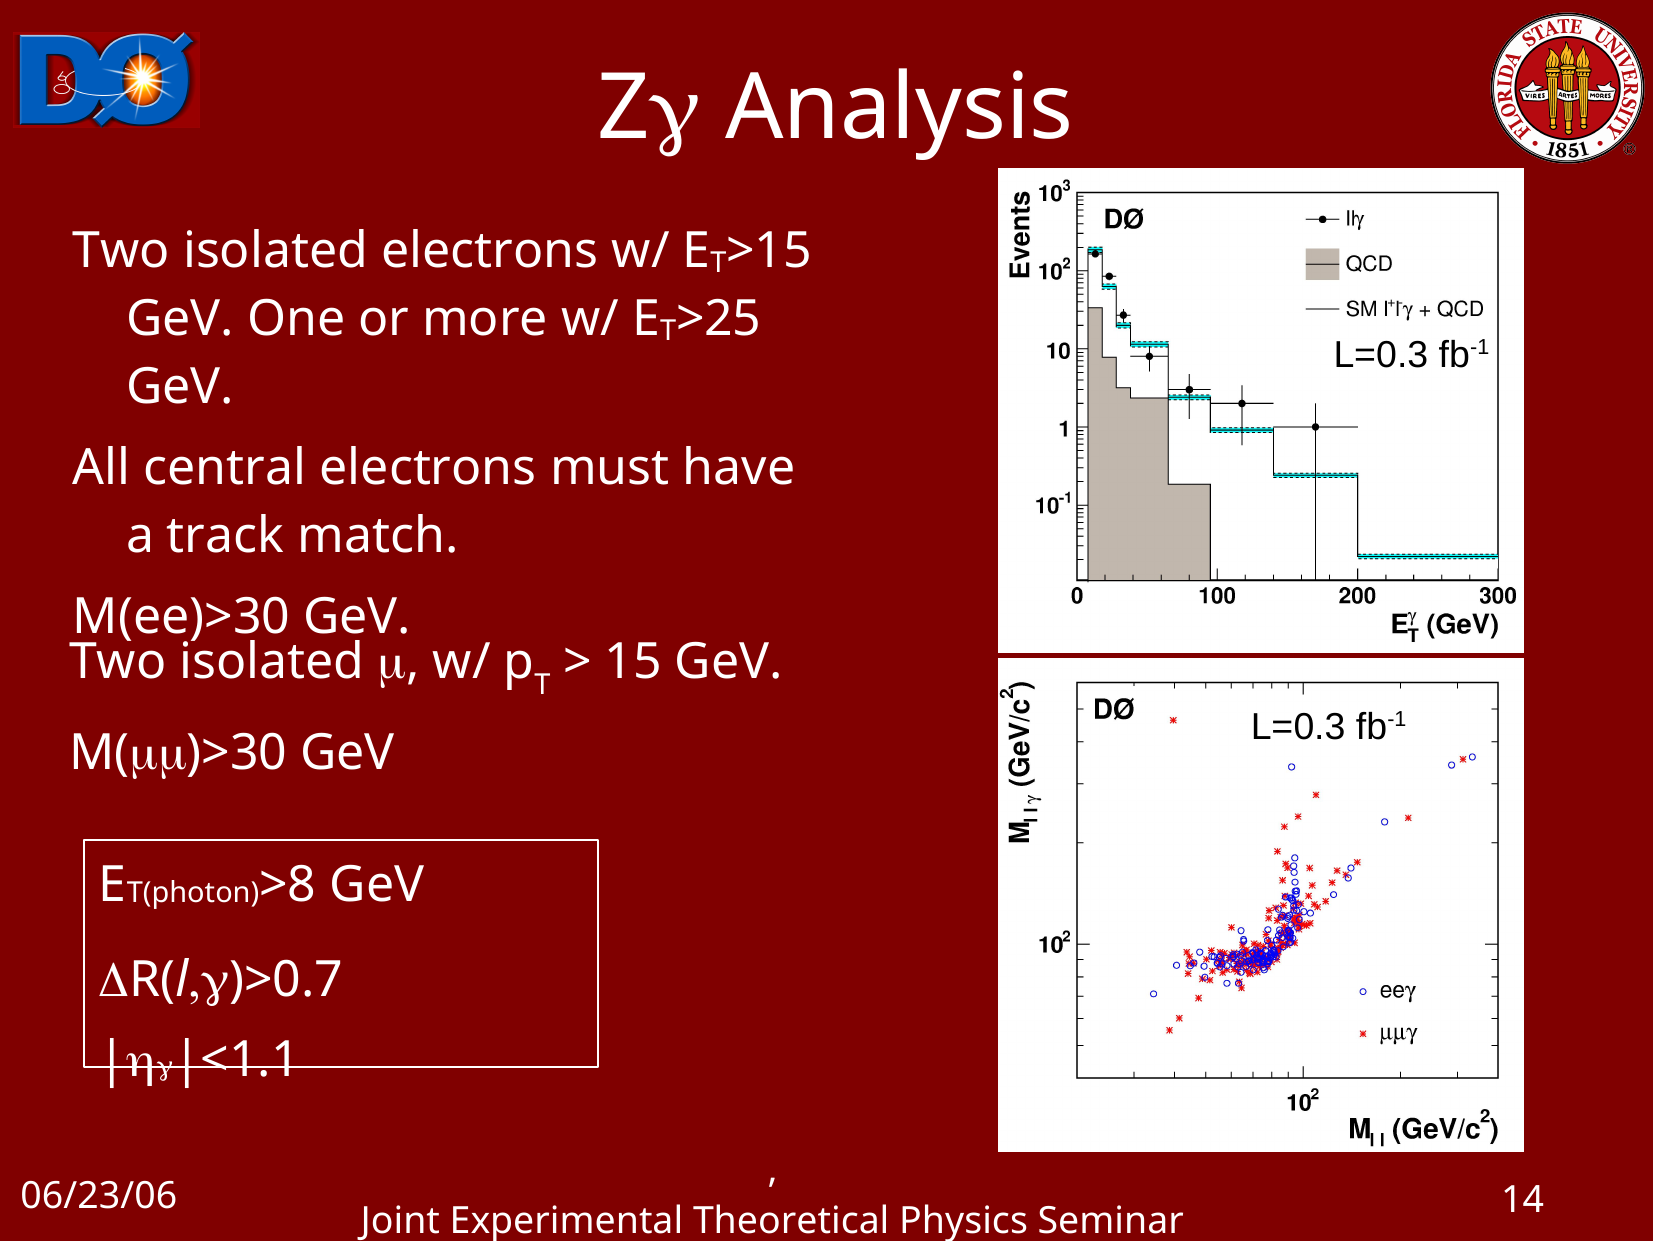

# Zg Analysis
L=0.3 fb-1
L=0.3 fb-1
Two isolated electrons w/ ET>15 GeV. One or more w/ ET>25 GeV.
All central electrons must have a track match.
M(ee)>30 GeV.
Two isolated , w/ pT > 15 GeV.
M()>30 GeV
ET(photon)>8 GeV
R(l)>0.7
||<1.1